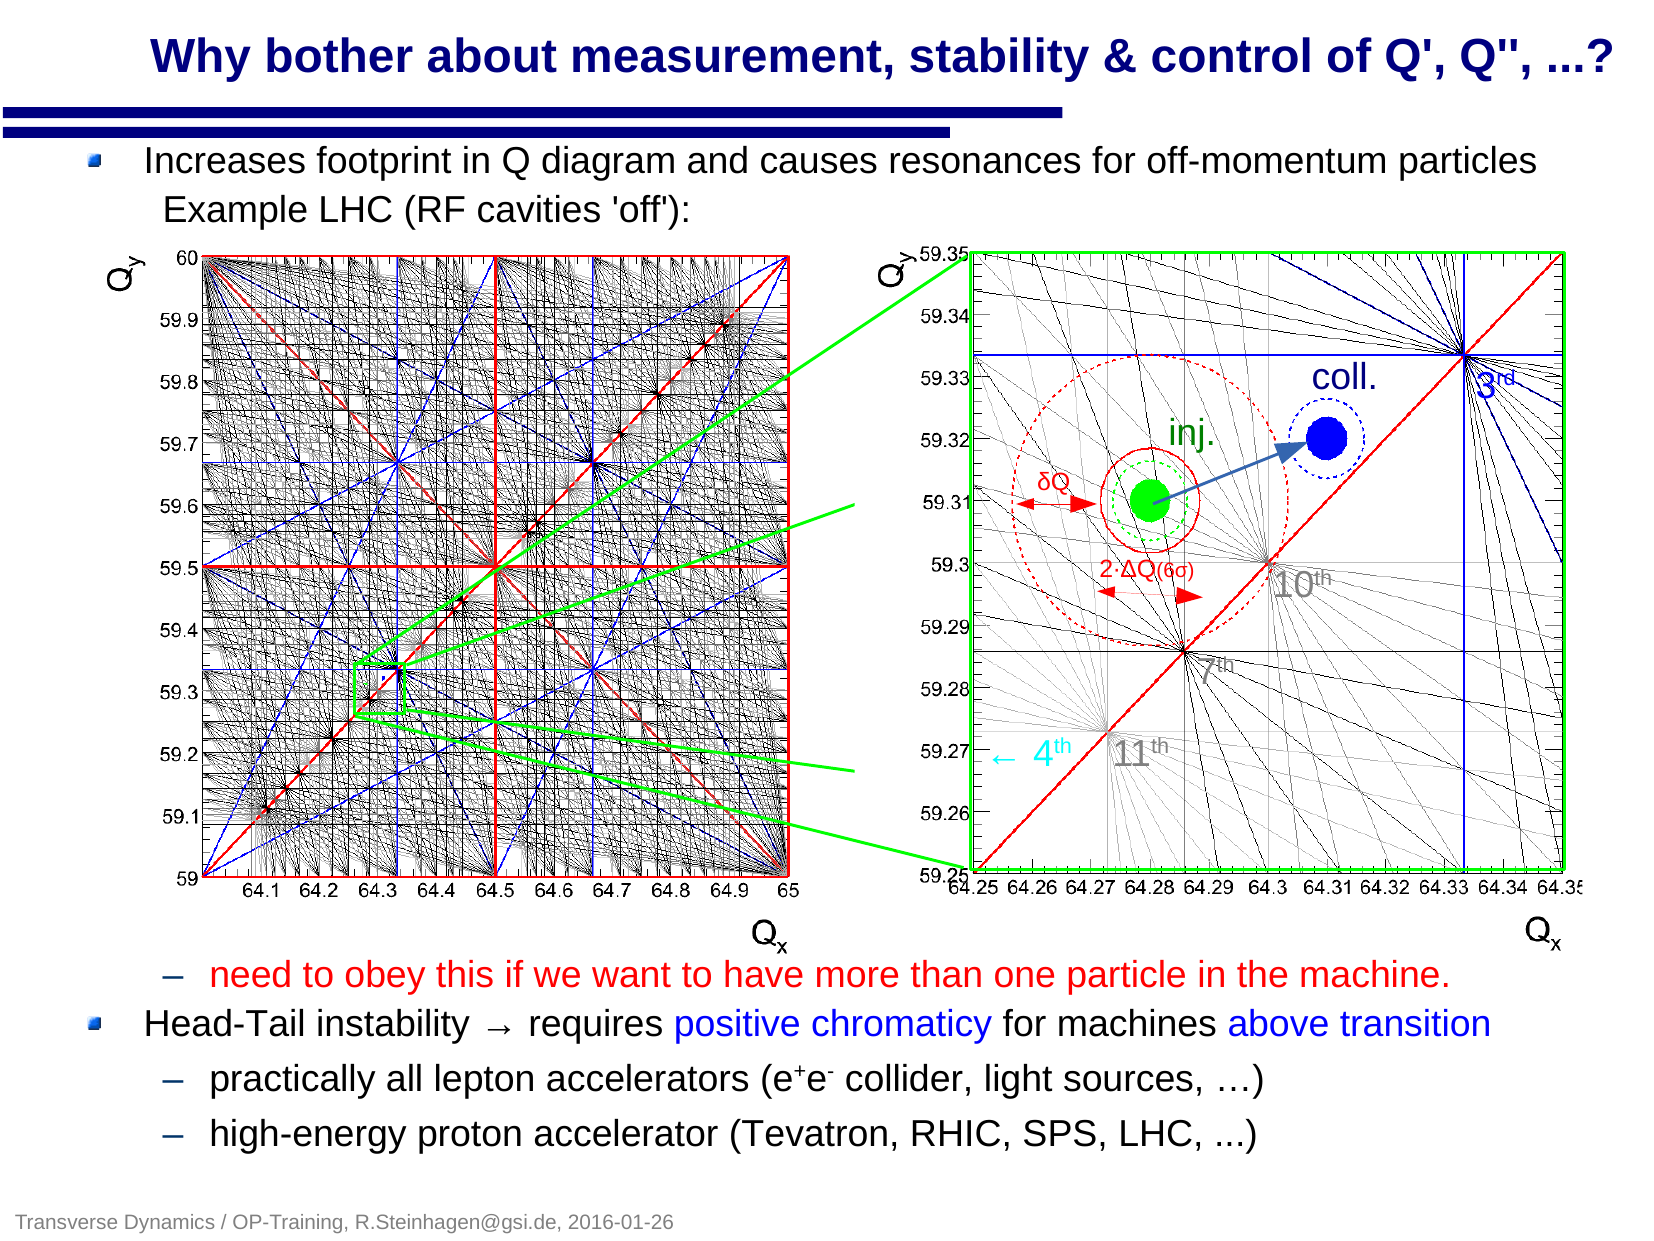

# Why bother about measurement, stability & control of Q', Q'', ...?
Increases footprint in Q diagram and causes resonances for off-momentum particles
Example LHC (RF cavities 'off'):
need to obey this if we want to have more than one particle in the machine.
Head-Tail instability → requires positive chromaticy for machines above transition
practically all lepton accelerators (e+e- collider, light sources, …)
high-energy proton accelerator (Tevatron, RHIC, SPS, LHC, ...)
coll.
3rd
inj.
δQ
2∙ΔQ(6σ)
10th
7th
← 4th
11th